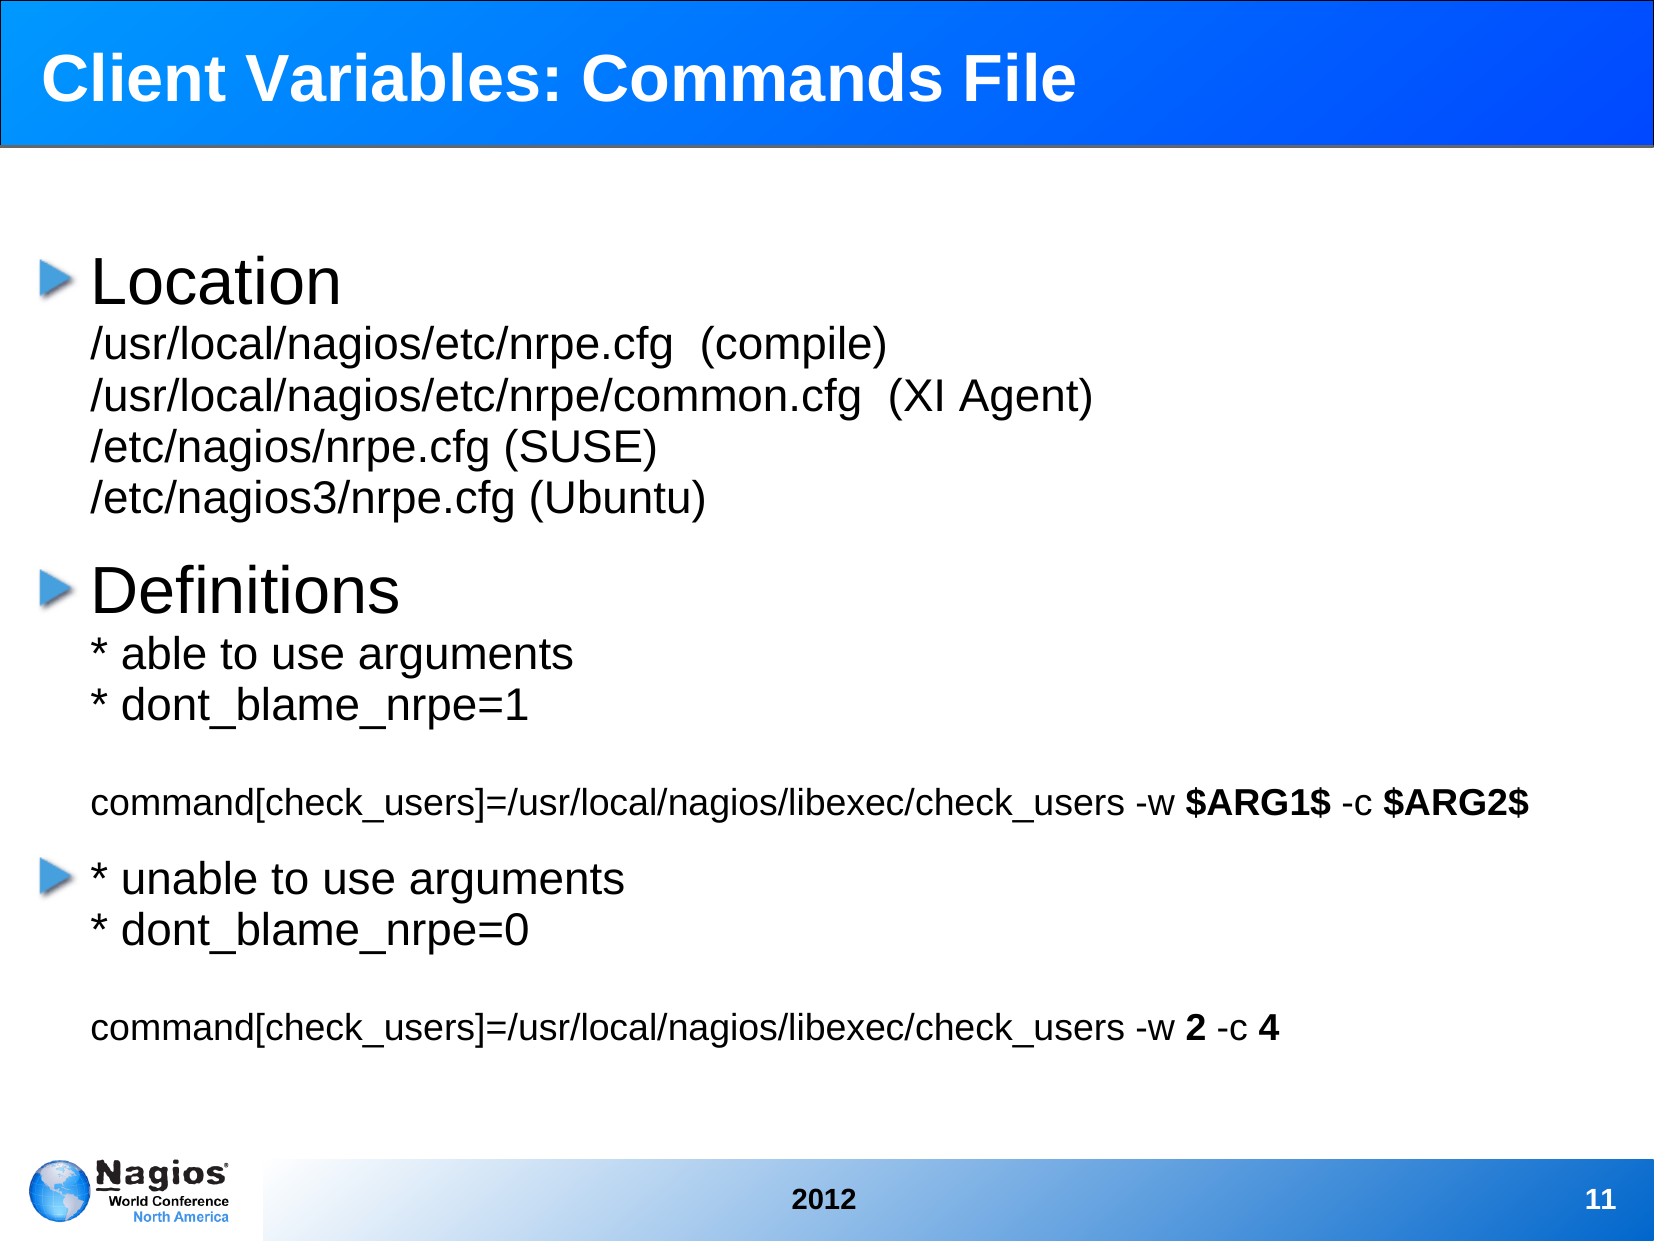

# Client Variables: Commands File
Location
/usr/local/nagios/etc/nrpe.cfg (compile)
/usr/local/nagios/etc/nrpe/common.cfg (XI Agent)
/etc/nagios/nrpe.cfg (SUSE)
/etc/nagios3/nrpe.cfg (Ubuntu)
Definitions
* able to use arguments
* dont_blame_nrpe=1
command[check_users]=/usr/local/nagios/libexec/check_users -w $ARG1$ -c $ARG2$
* unable to use arguments
* dont_blame_nrpe=0
command[check_users]=/usr/local/nagios/libexec/check_users -w 2 -c 4
2011
11